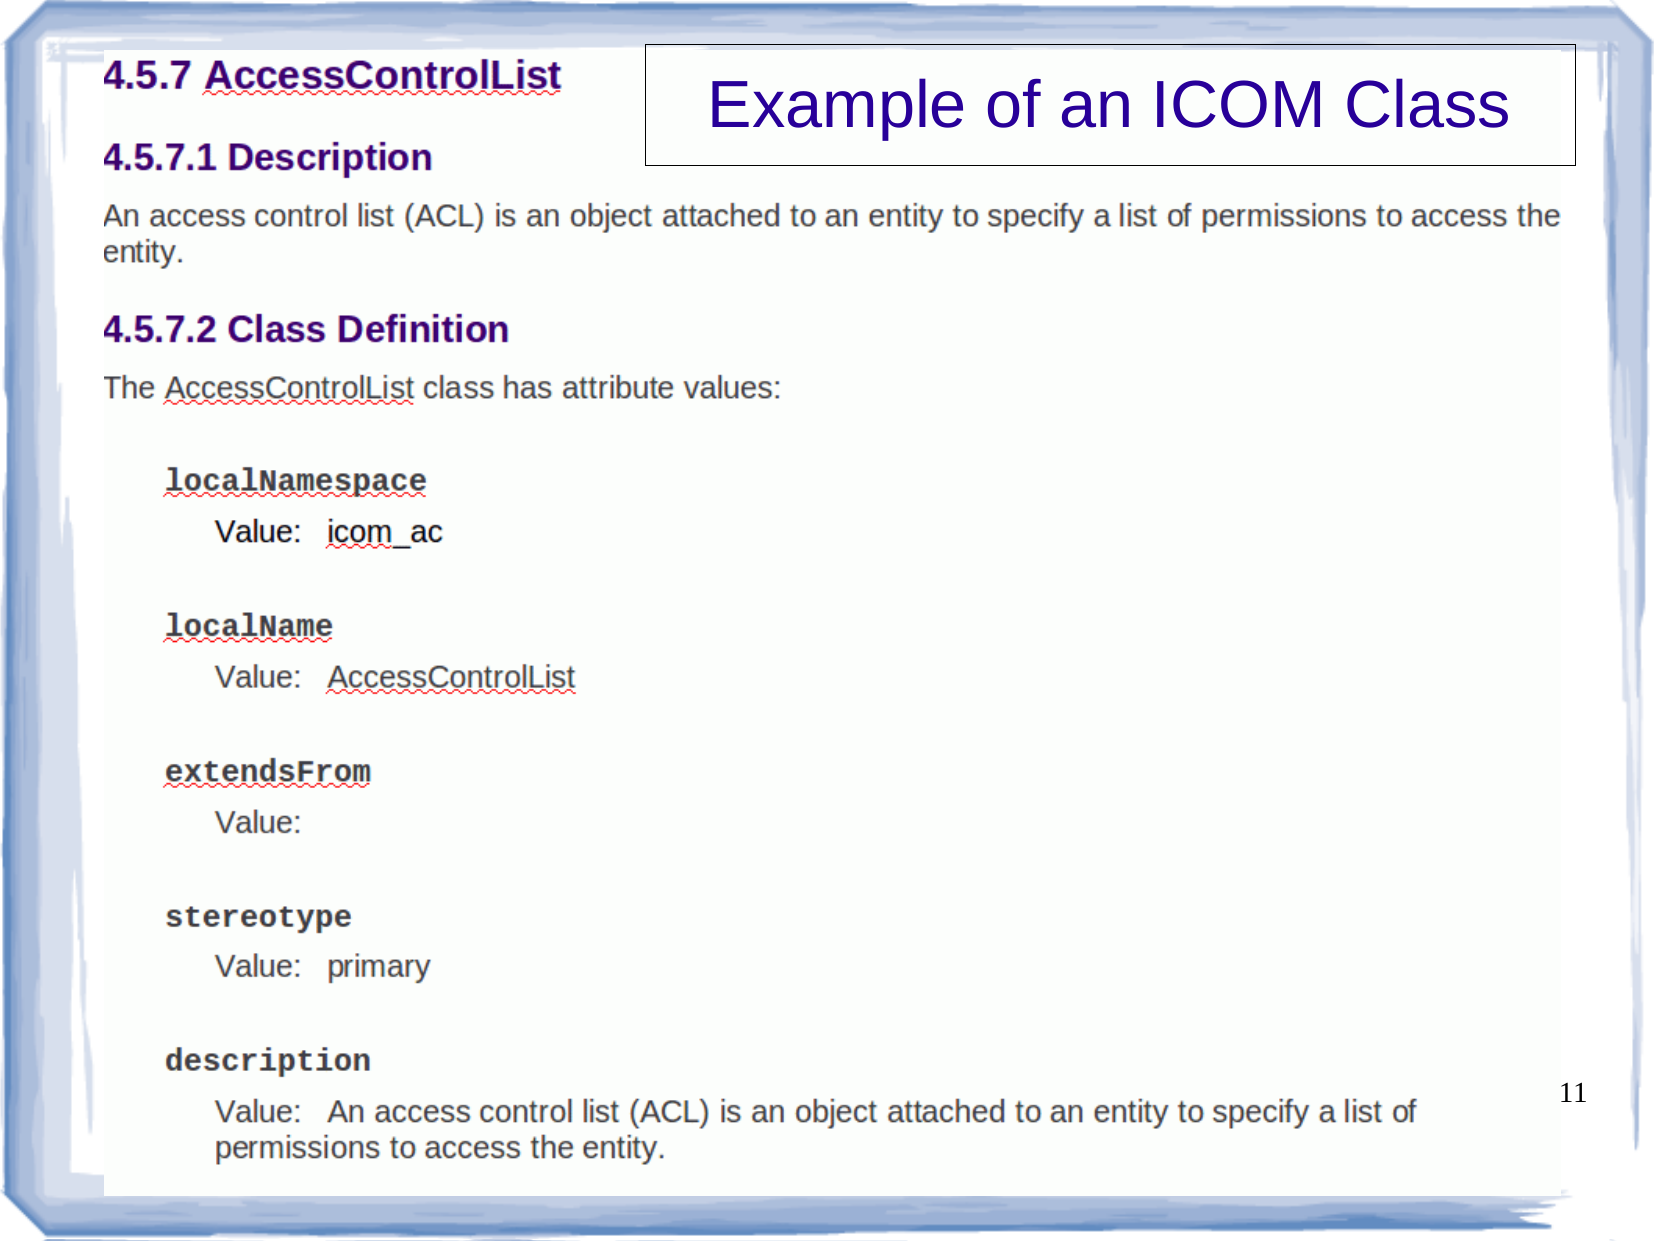

# Example of an ICOM Class
11